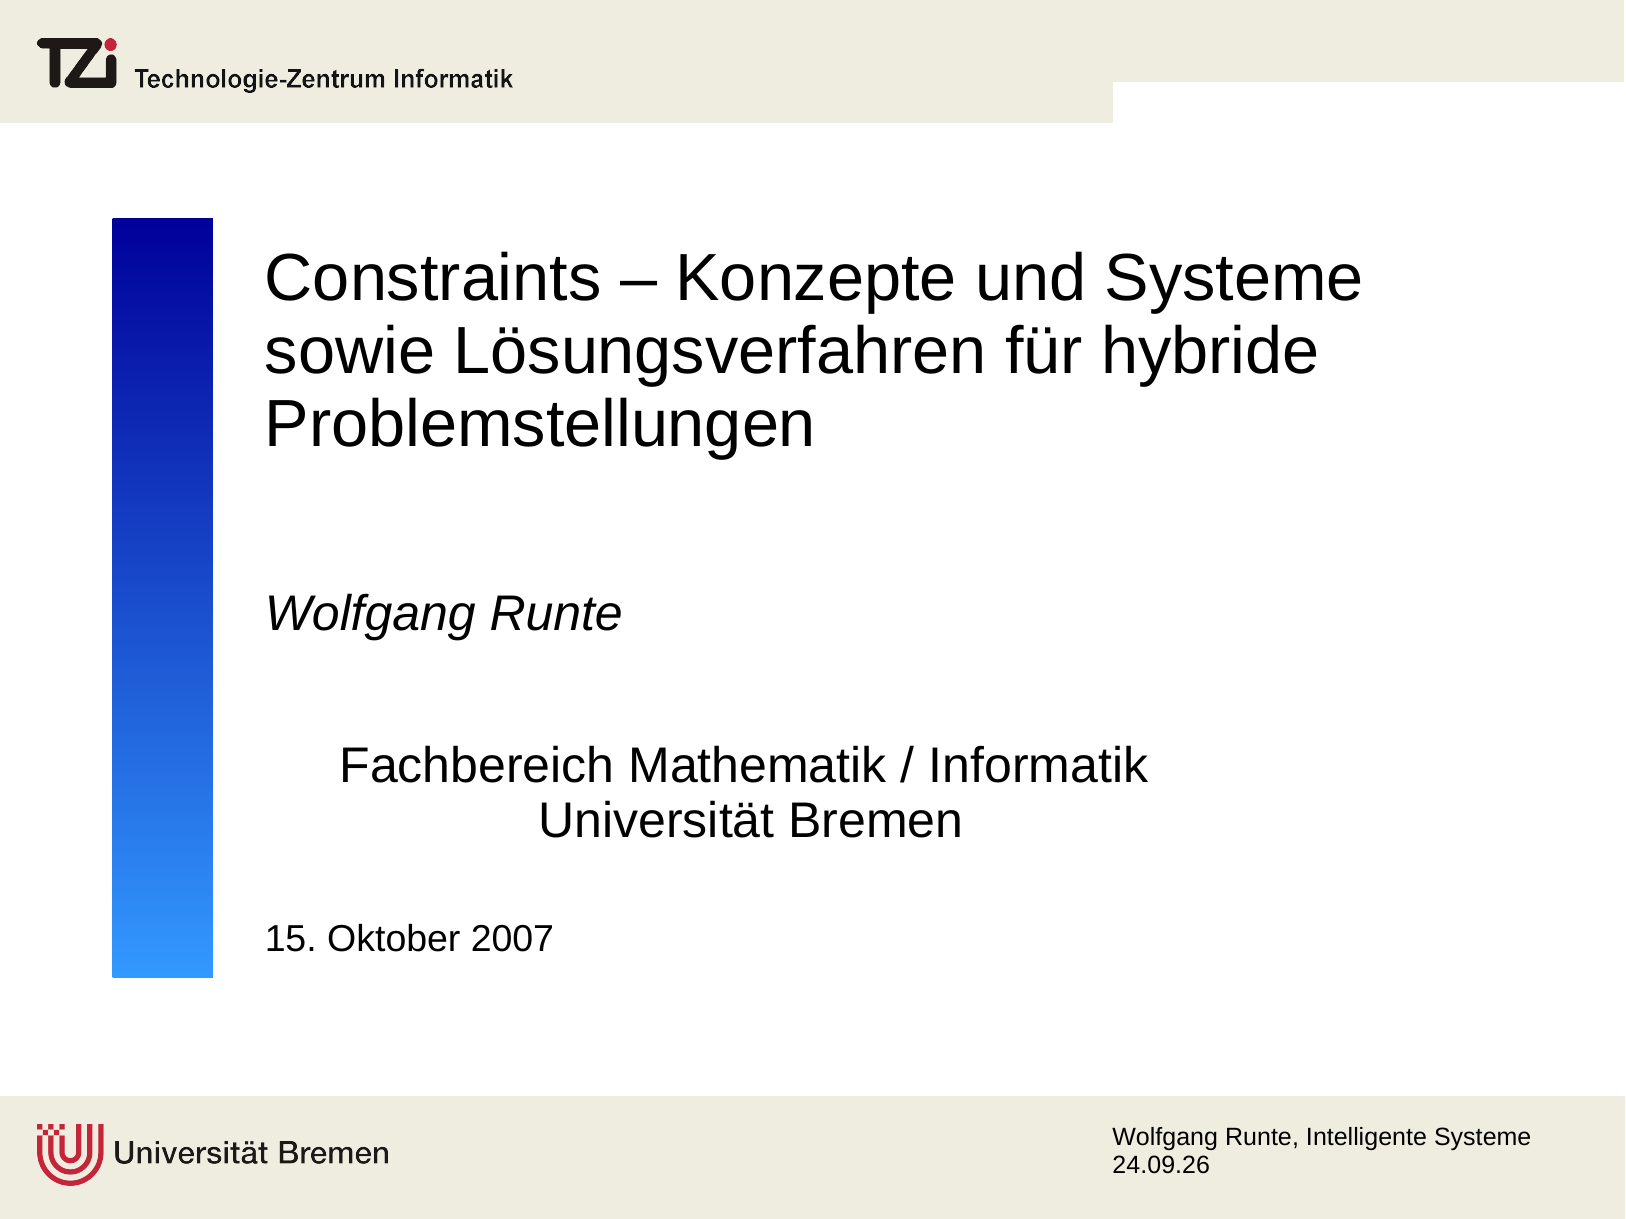

# Constraints – Konzepte und Systeme sowie Lösungsverfahren für hybride Problemstellungen
Wolfgang Runte
Fachbereich Mathematik / Informatik
Universität Bremen